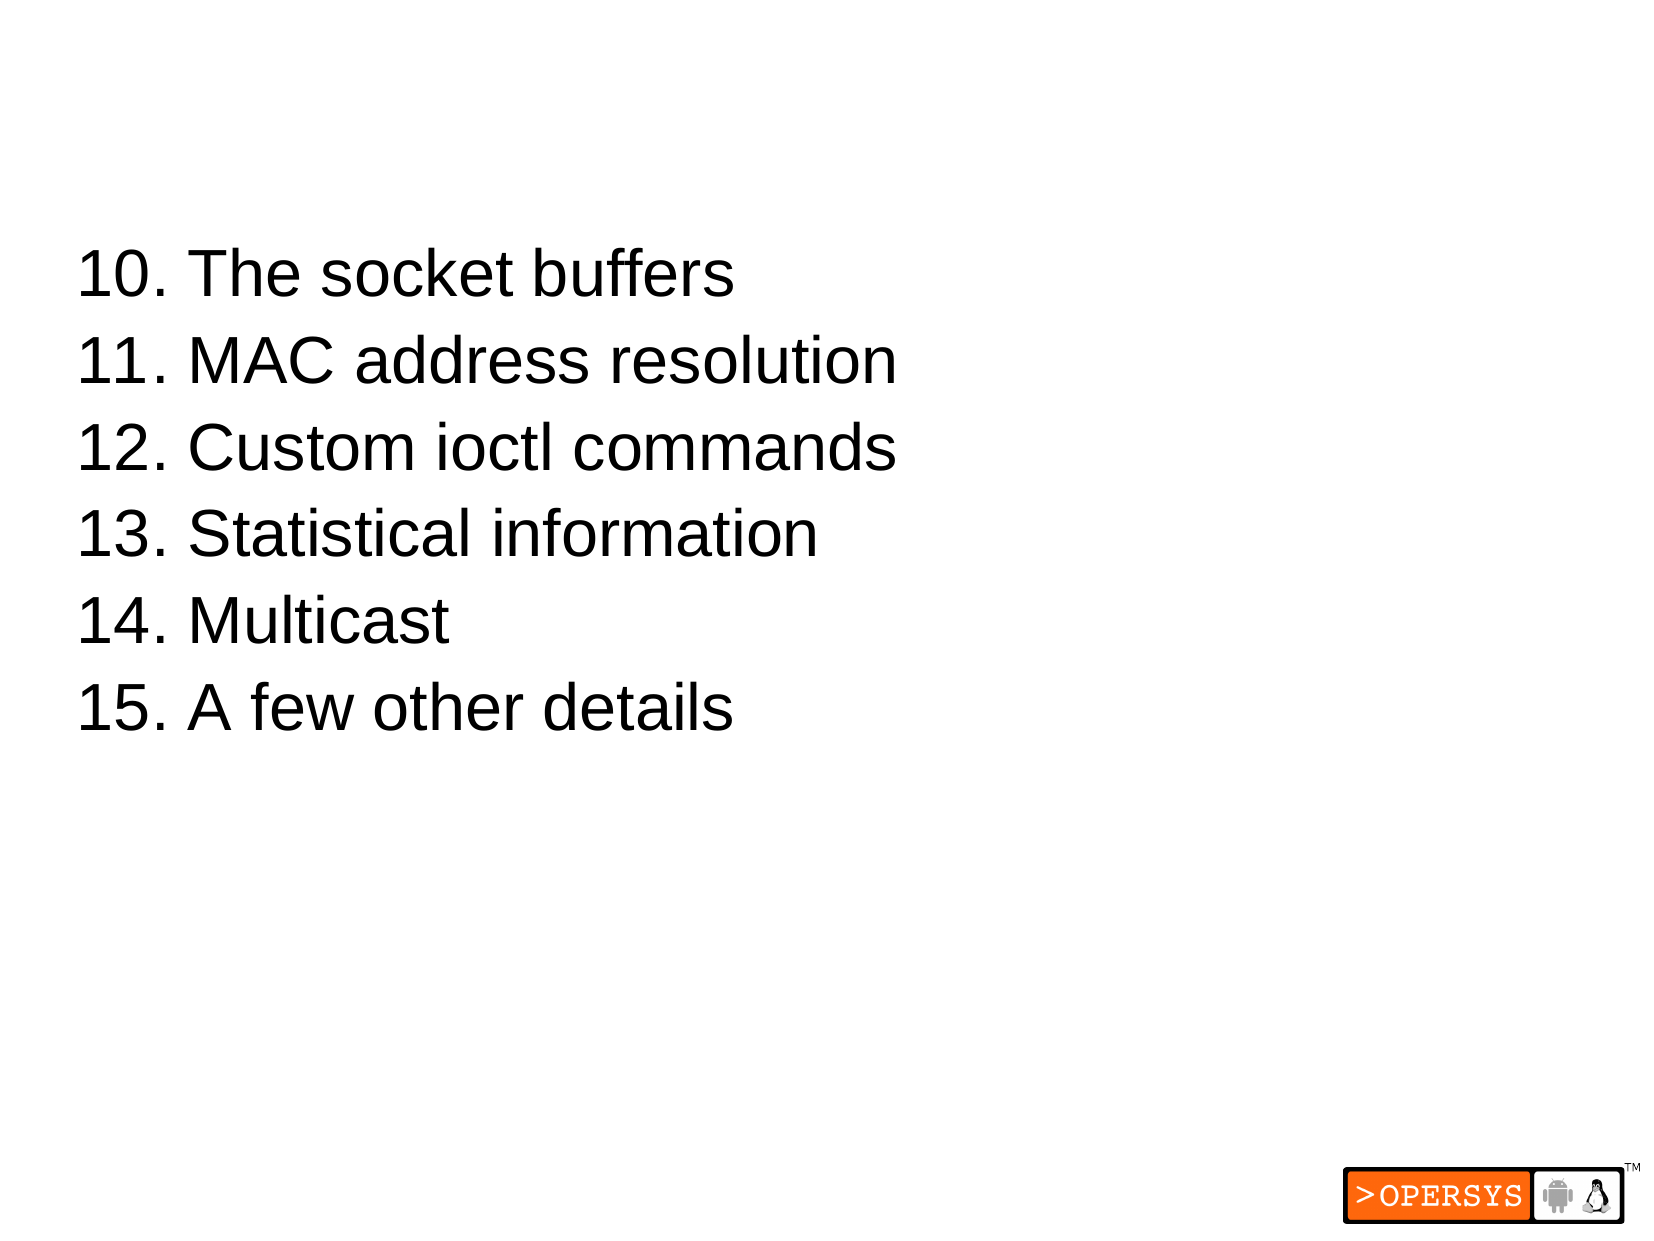

# The socket buffers
 MAC address resolution
 Custom ioctl commands
 Statistical information
 Multicast
 A few other details